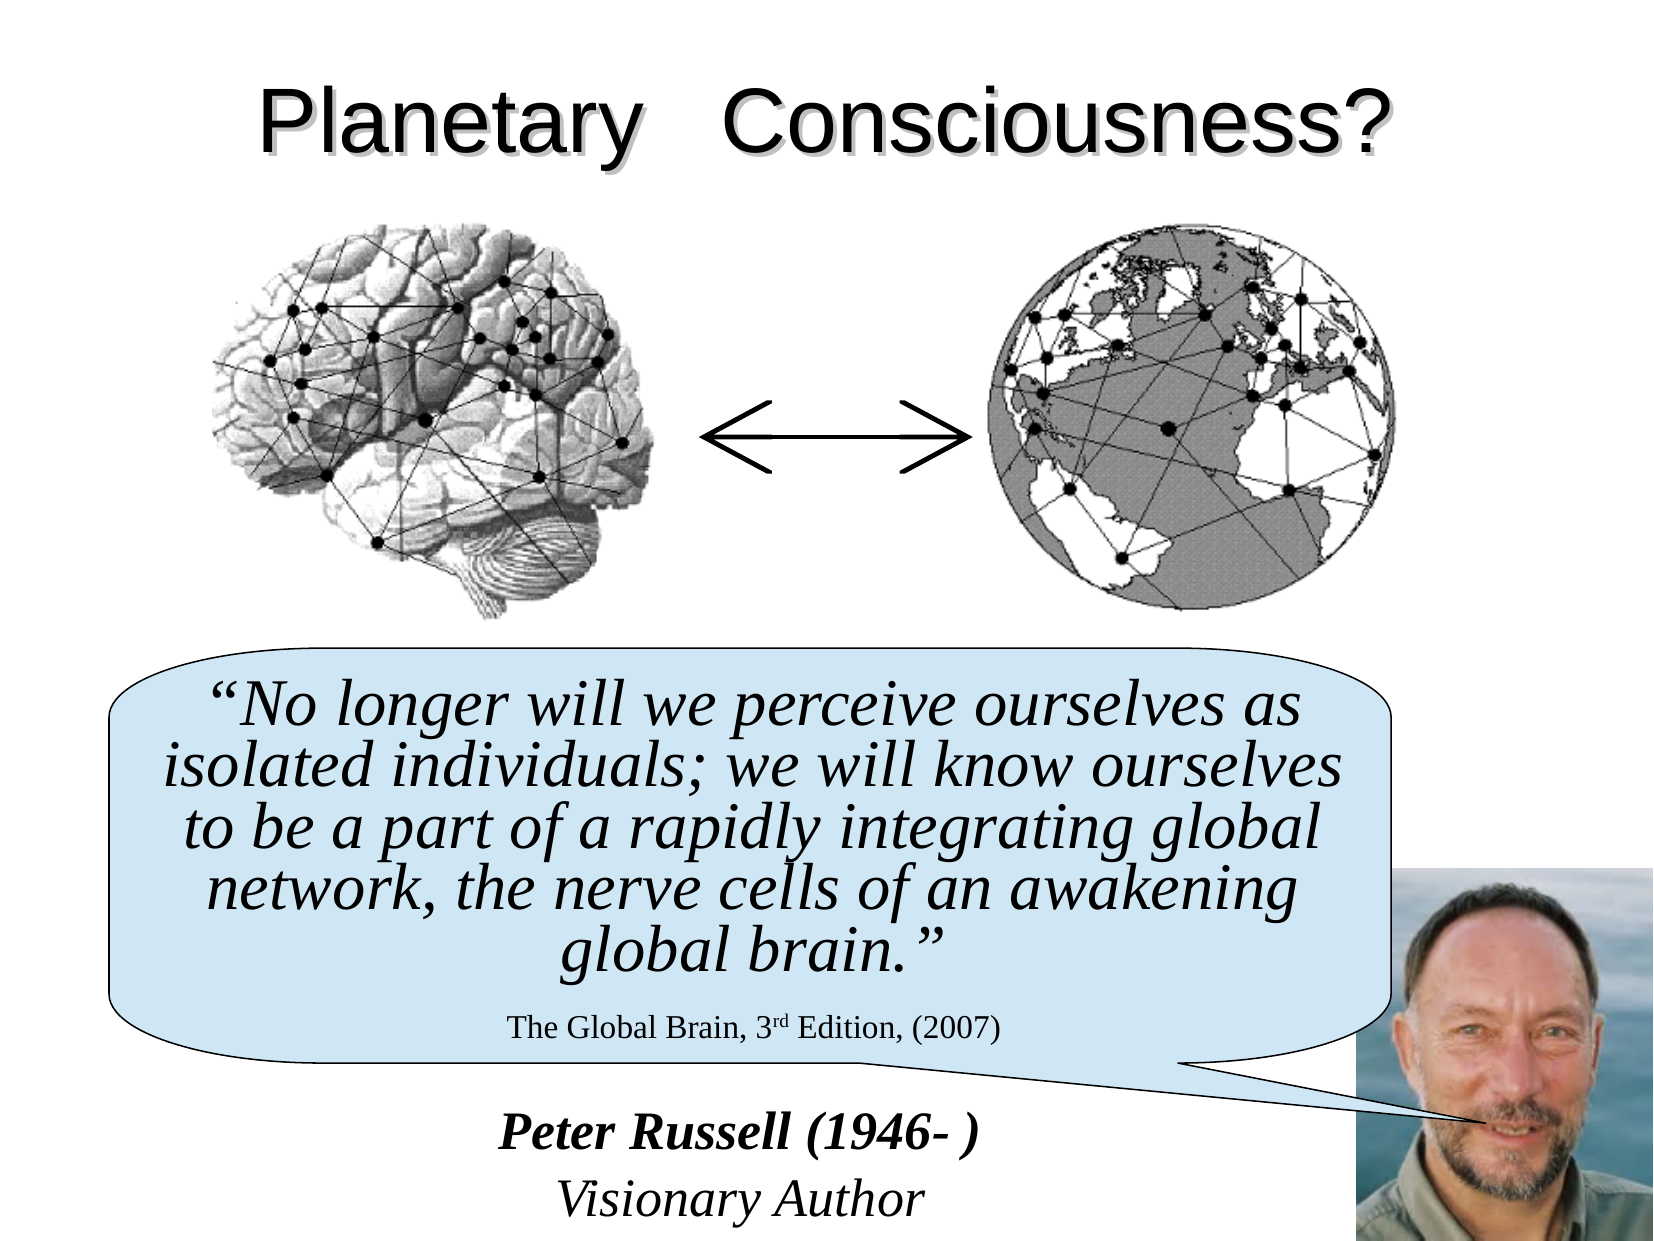

Planetary Consciousness?
“No longer will we perceive ourselves as isolated individuals; we will know ourselves to be a part of a rapidly integrating global network, the nerve cells of an awakening global brain.”
The Global Brain, 3rd Edition, (2007)
Peter Russell (1946- ) Visionary Author